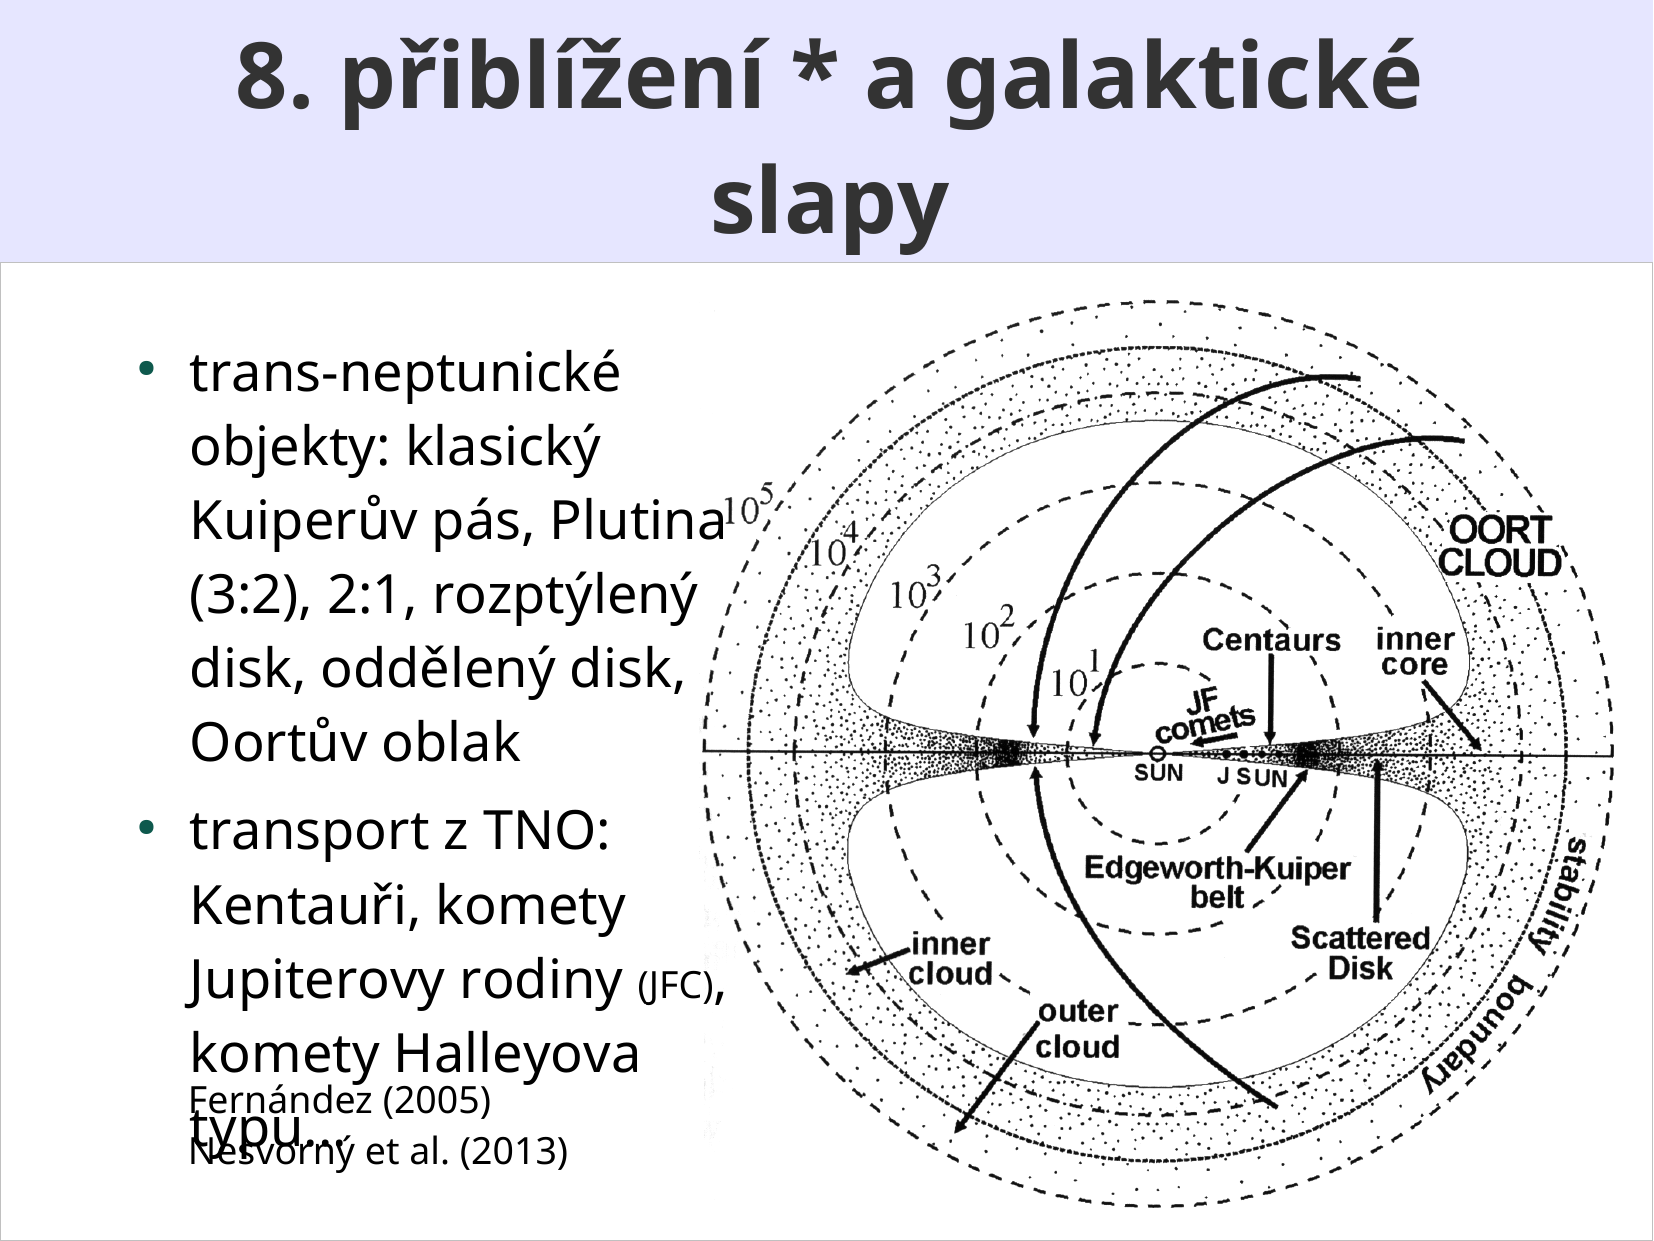

# 8. přiblížení * a galaktické slapy
trans-neptunické objekty: klasický Kuiperův pás, Plutina (3:2), 2:1, rozptýlený disk, oddělený disk, Oortův oblak
transport z TNO: Kentauři, komety Jupiterovy rodiny (JFC), komety Halleyova typu...
Fernández (2005)
Nesvorný et al. (2013)